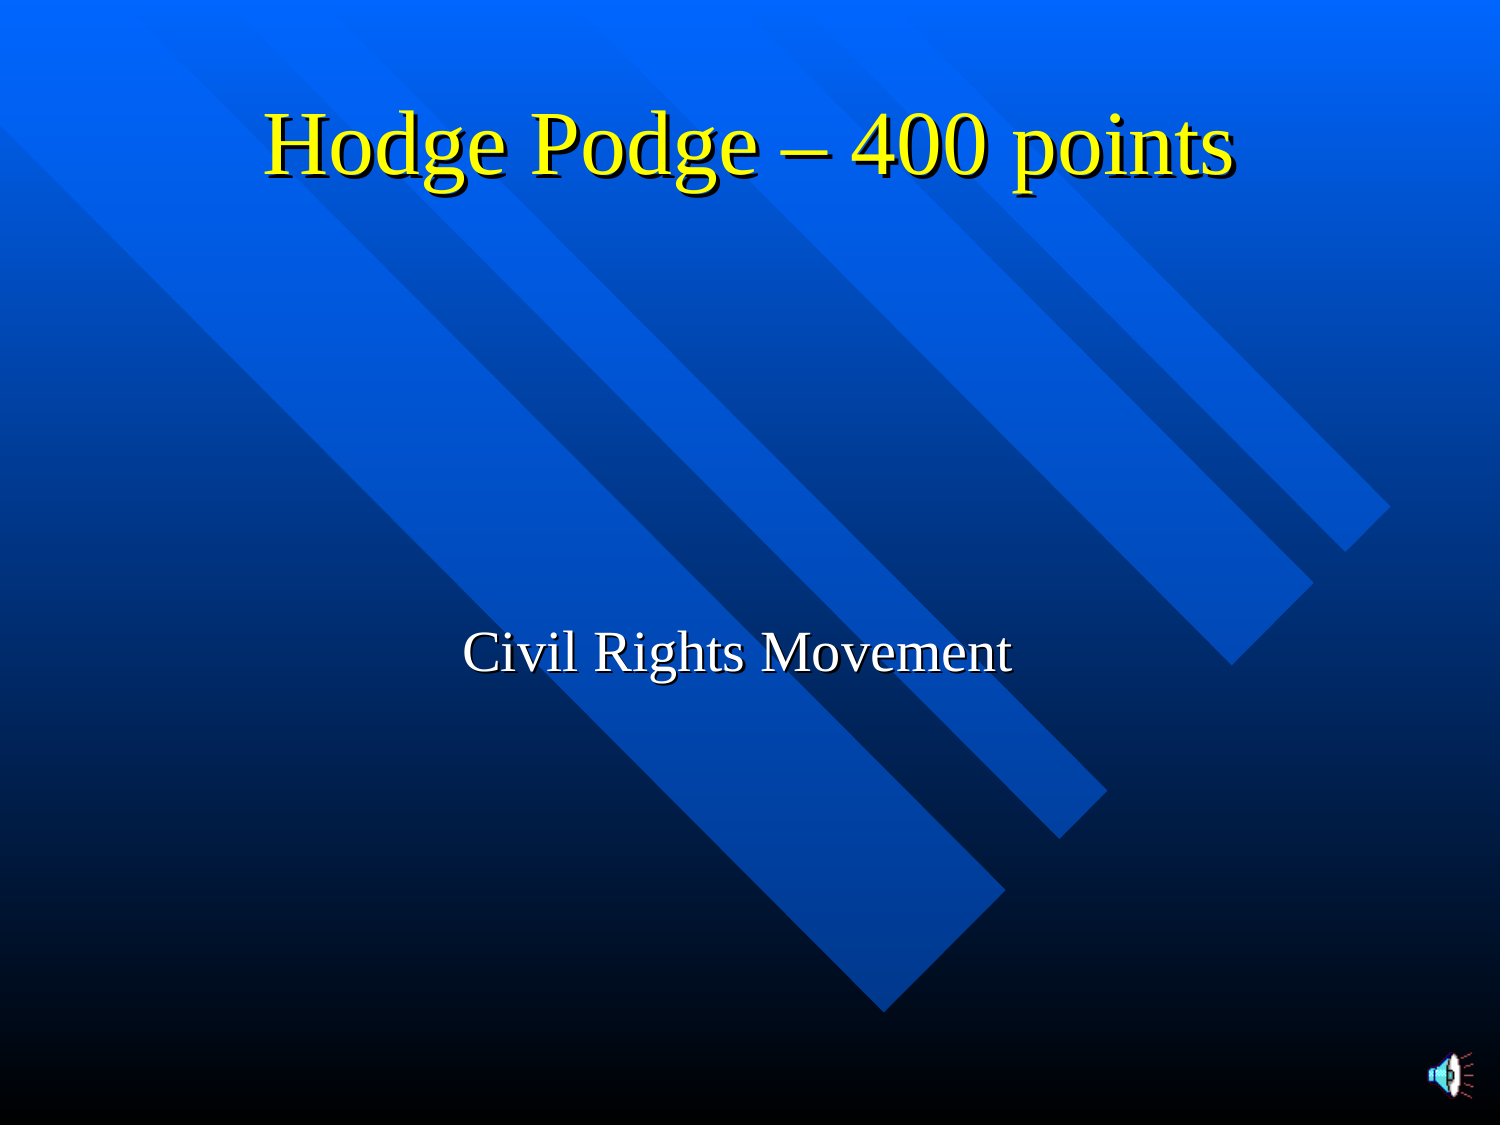

# Hodge Podge – 400 points
| Civil Rights Movement |
| --- |